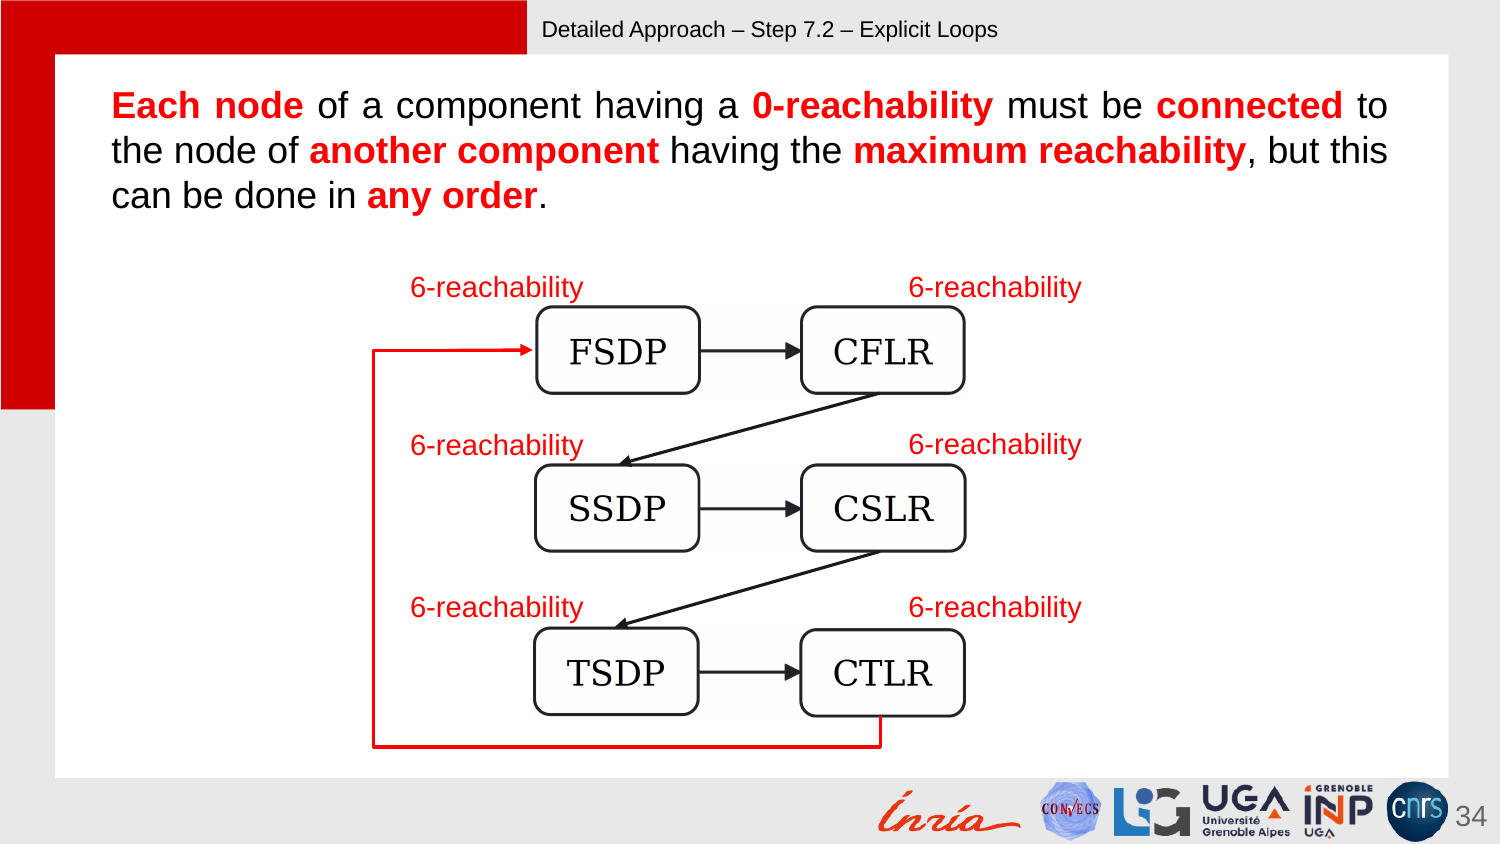

# Detailed Approach – Step 7.2 – Explicit Loops
Each node of a component having a 0-reachability must be connected to the node of another component having the maximum reachability, but this can be done in any order.
6-reachability
6-reachability
6-reachability
6-reachability
6-reachability
6-reachability
34